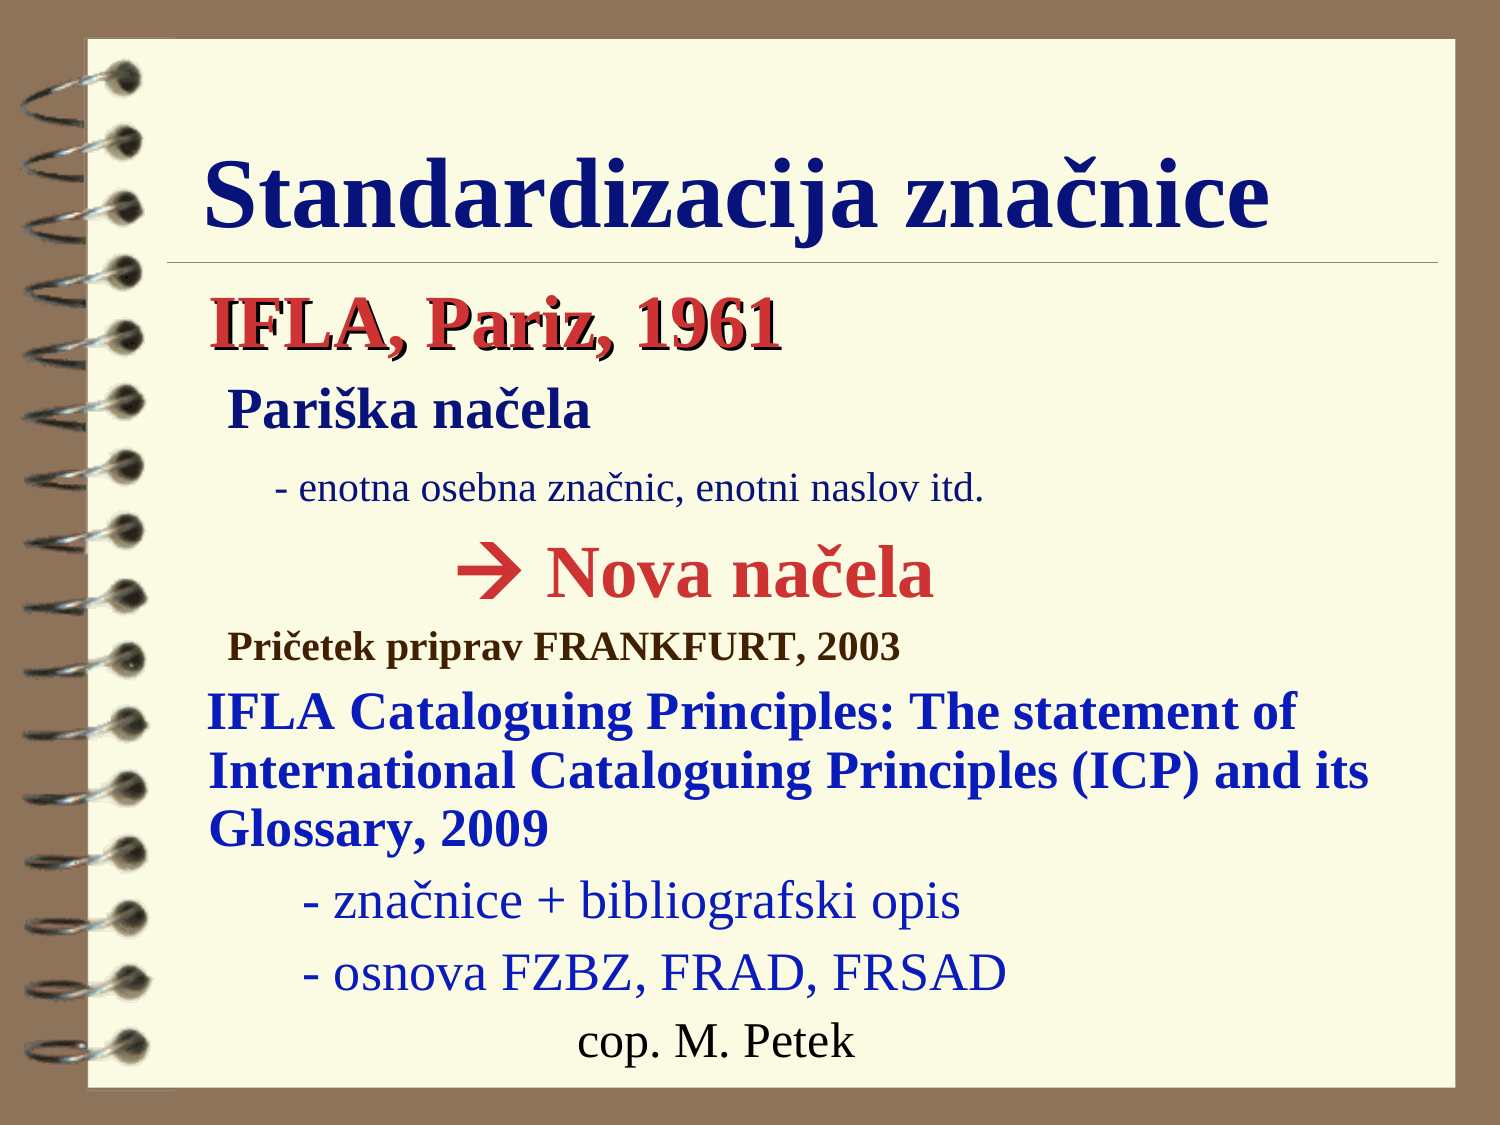

# Standardizacija značnice
	IFLA, Pariz, 1961
Pariška načela
	- enotna osebna značnic, enotni naslov itd.
			 Nova načela
Pričetek priprav FRANKFURT, 2003
 IFLA Cataloguing Principles: The statement of International Cataloguing Principles (ICP) and its Glossary, 2009
 		- značnice + bibliografski opis
 		- osnova FZBZ, FRAD, FRSAD
cop. M. Petek